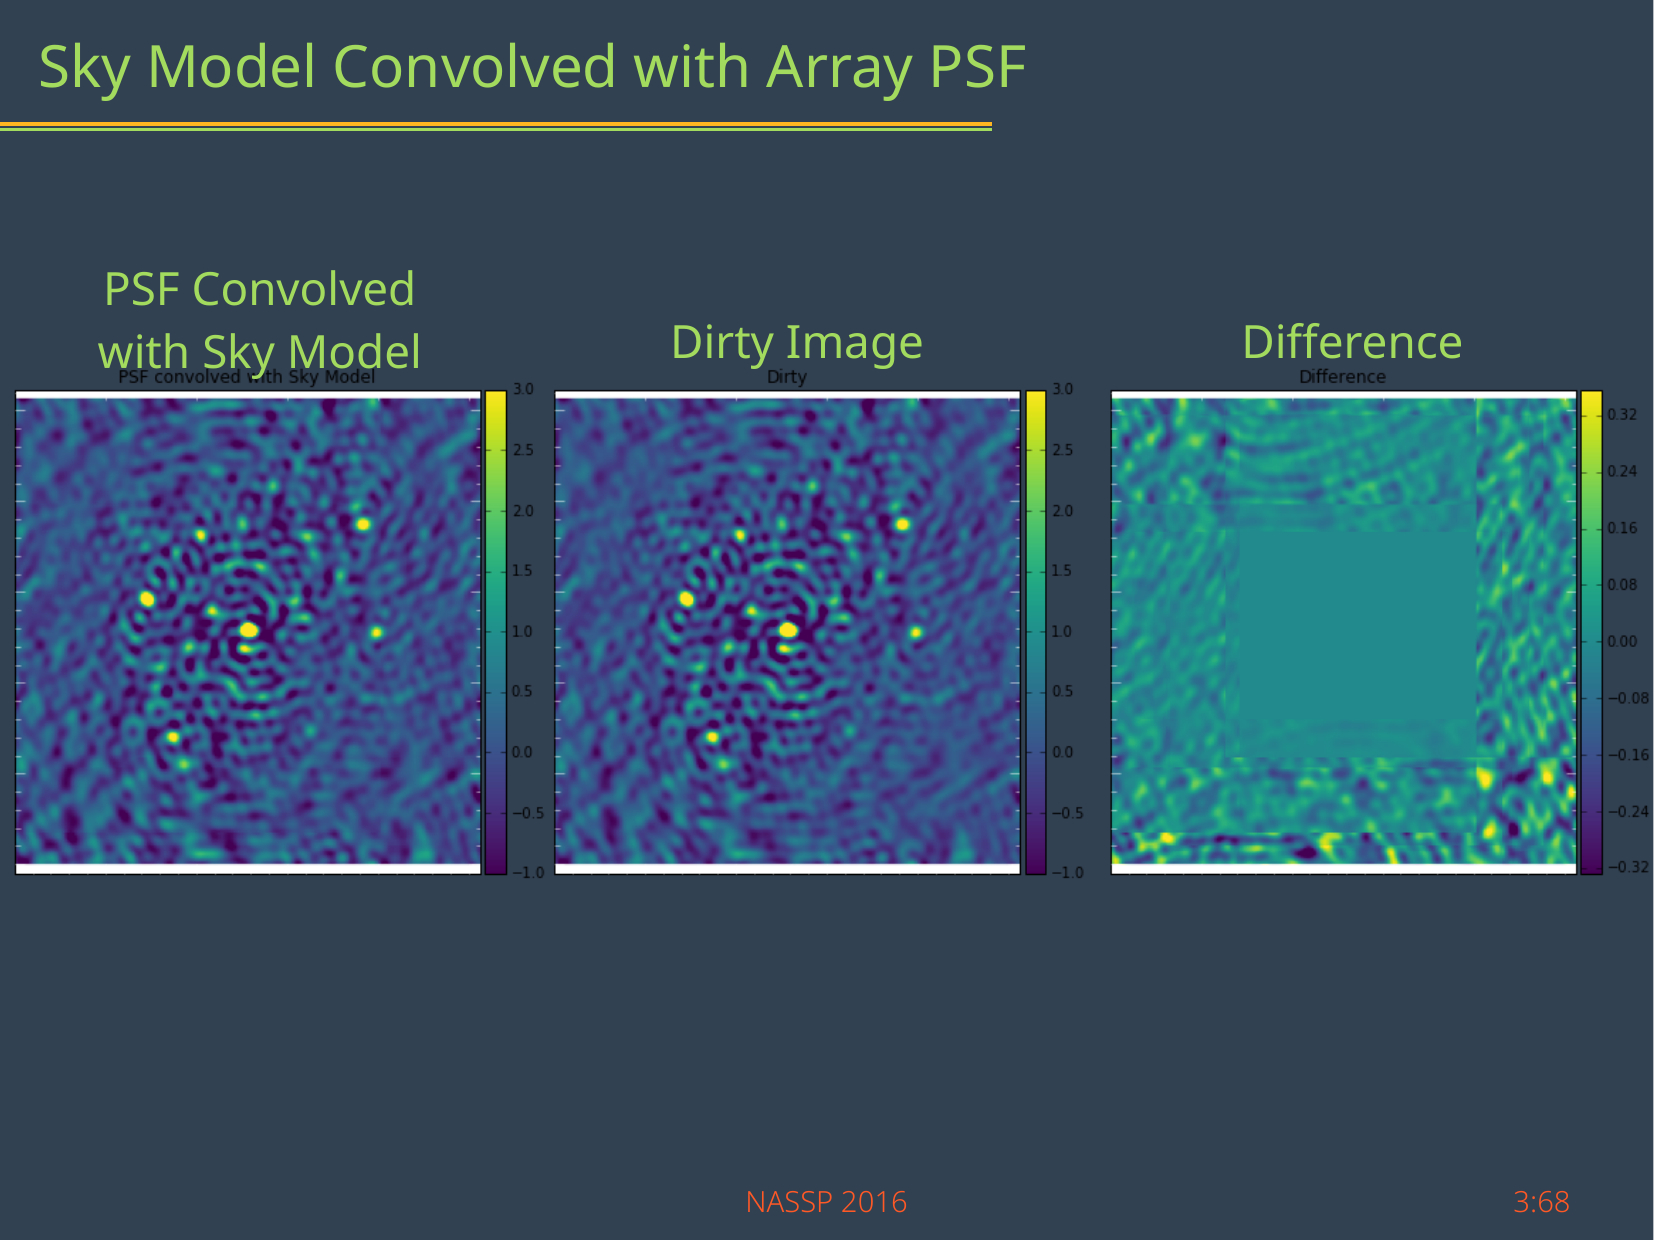

Sky Model Convolved with Array PSF
PSF Convolved with Sky Model
Dirty Image
Difference
NASSP 2016
3